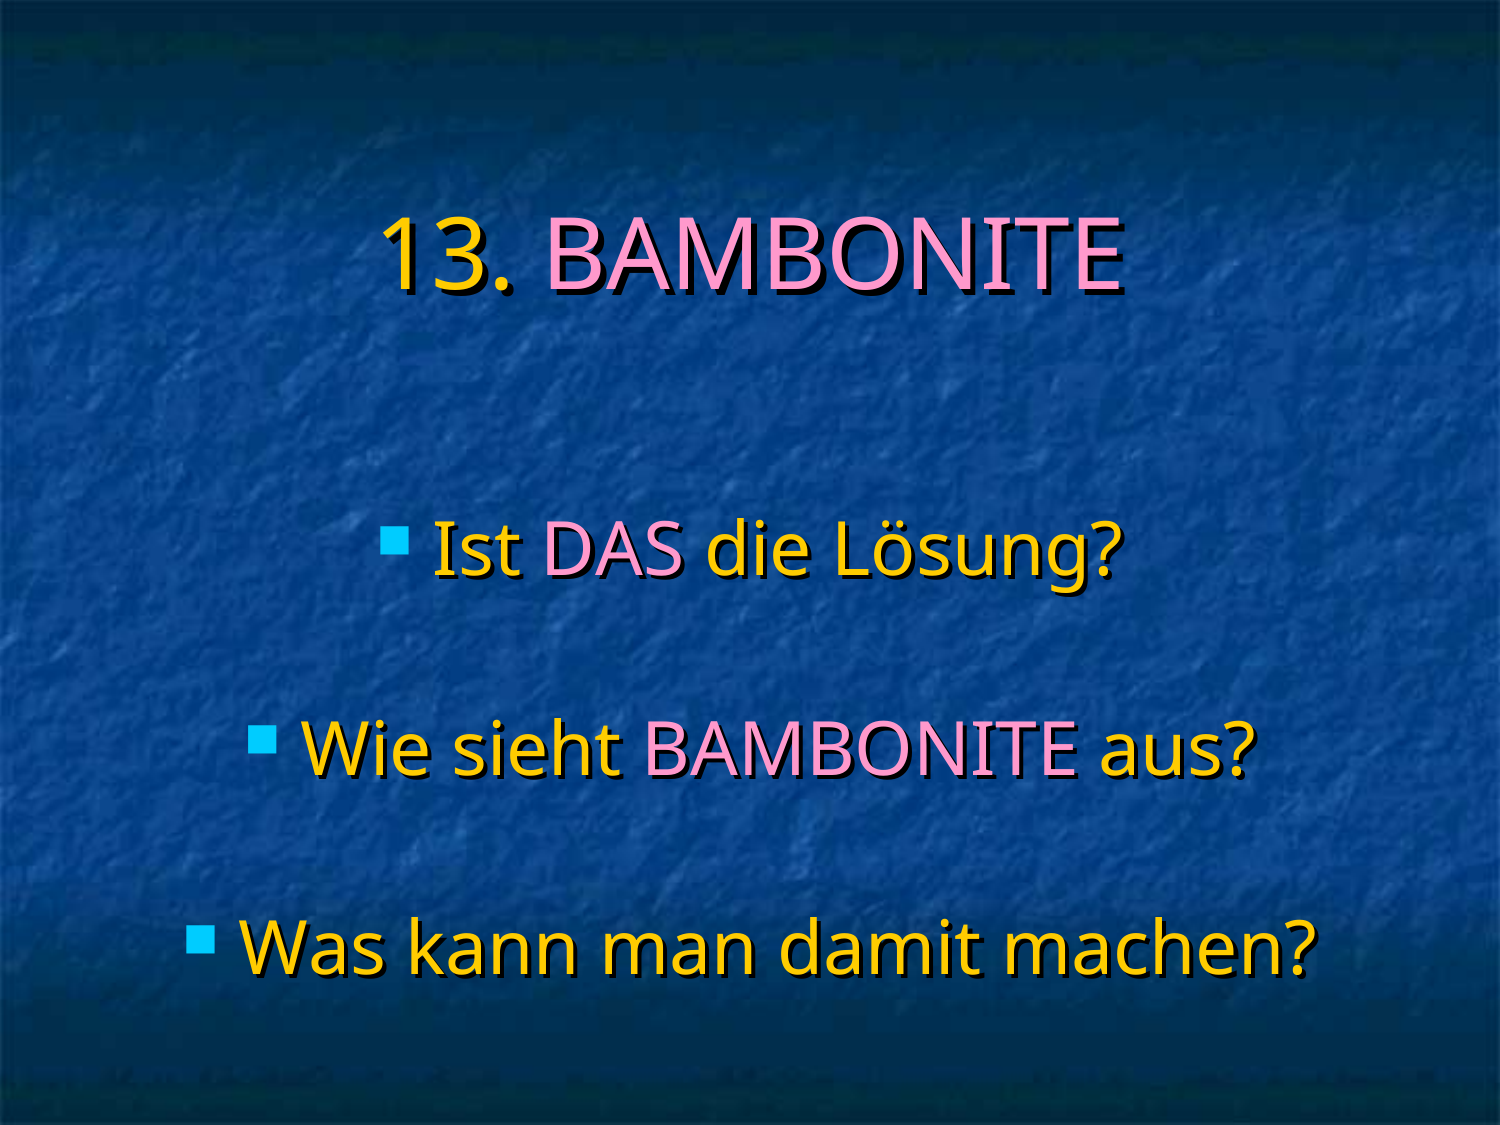

# 13. BAMBONITE
Ist DAS die Lösung?
Wie sieht BAMBONITE aus?
Was kann man damit machen?